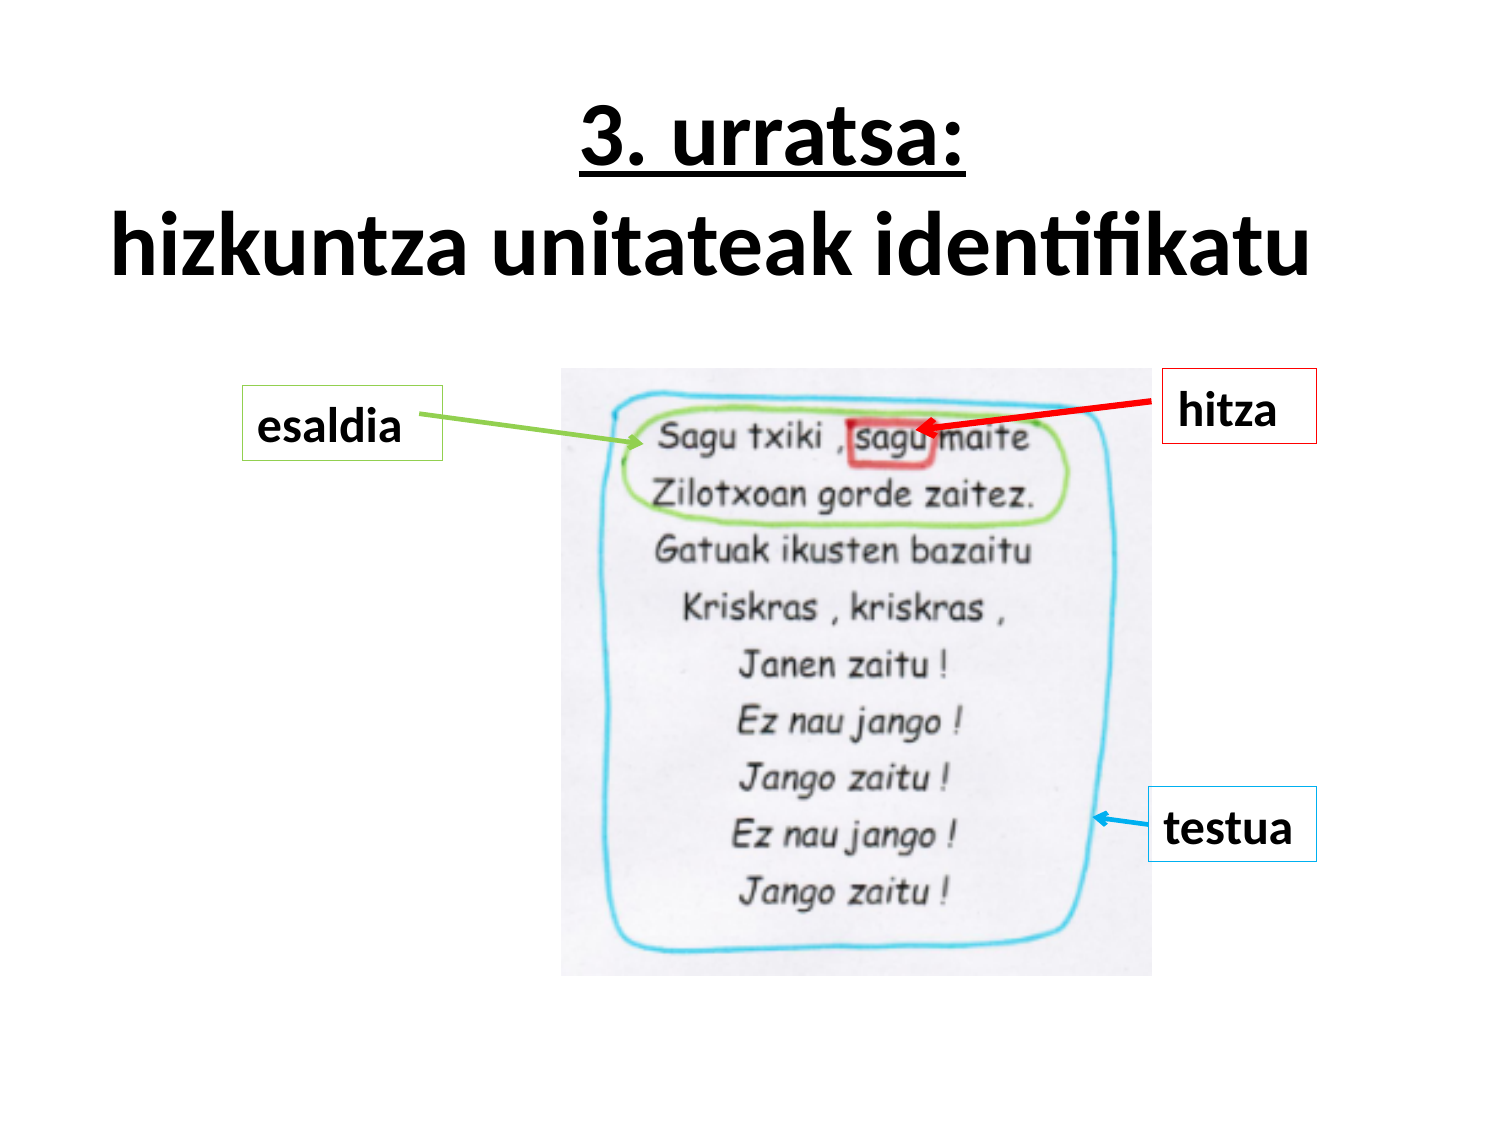

3. urratsa:
hizkuntza unitateak identifikatu
hitza
esaldia
testua